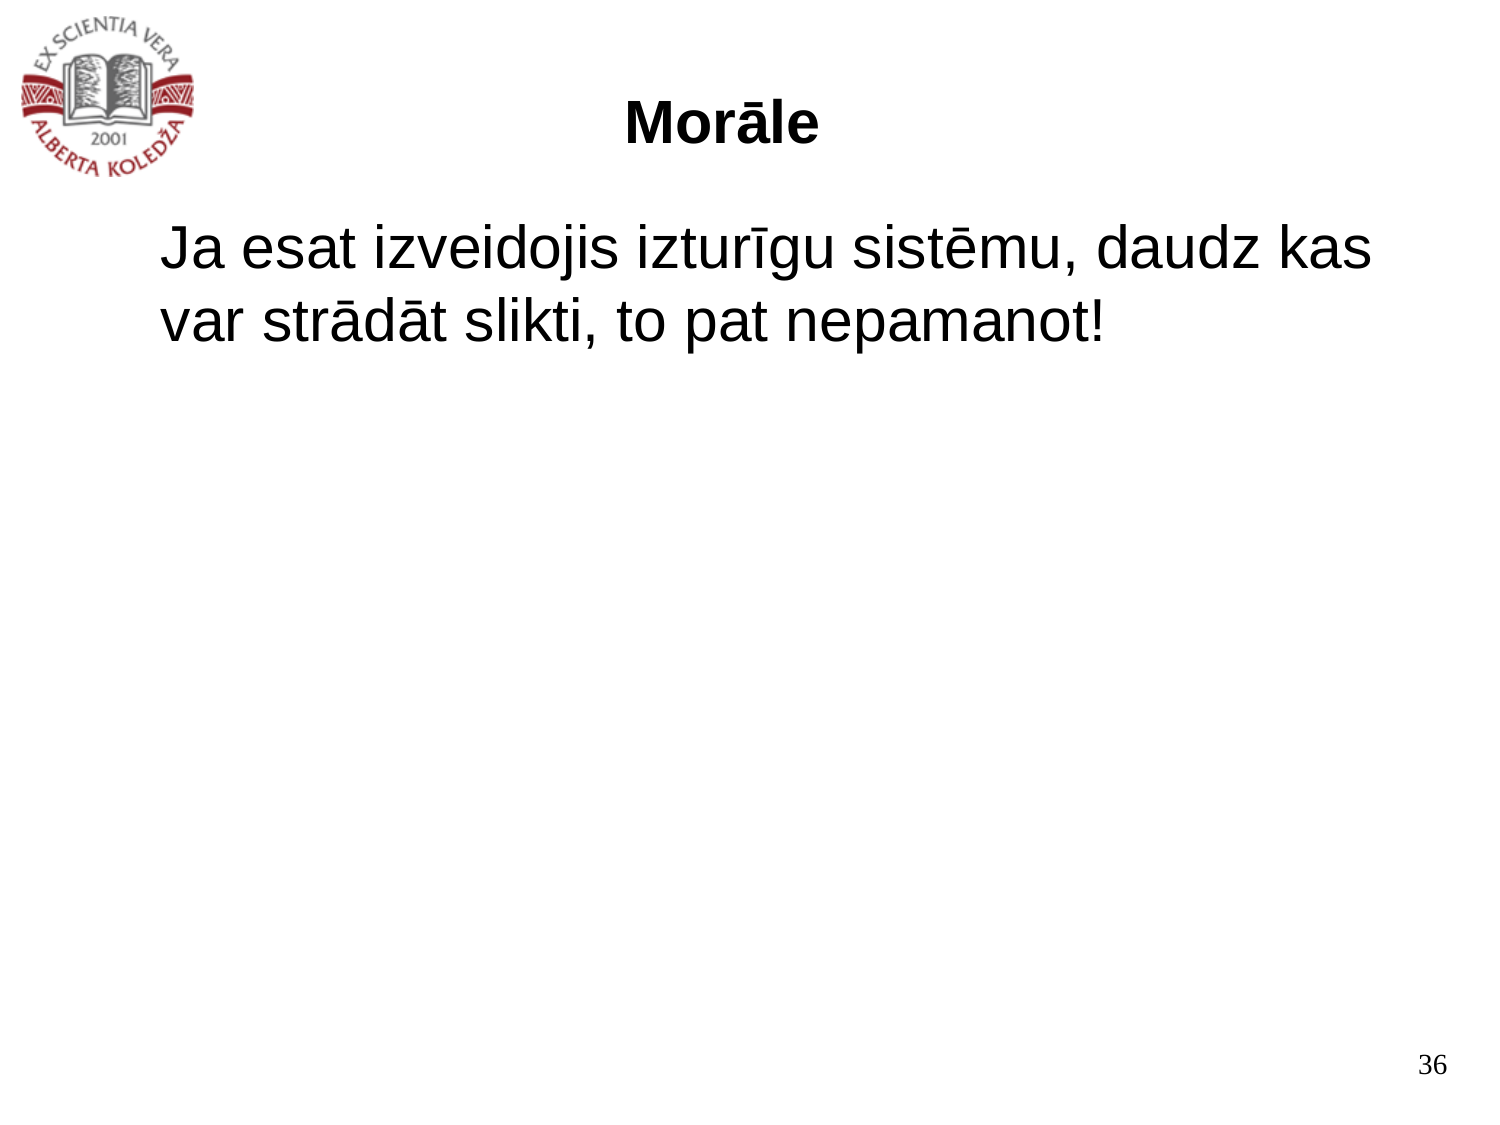

# Morāle
Ja esat izveidojis izturīgu sistēmu, daudz kas var strādāt slikti, to pat nepamanot!